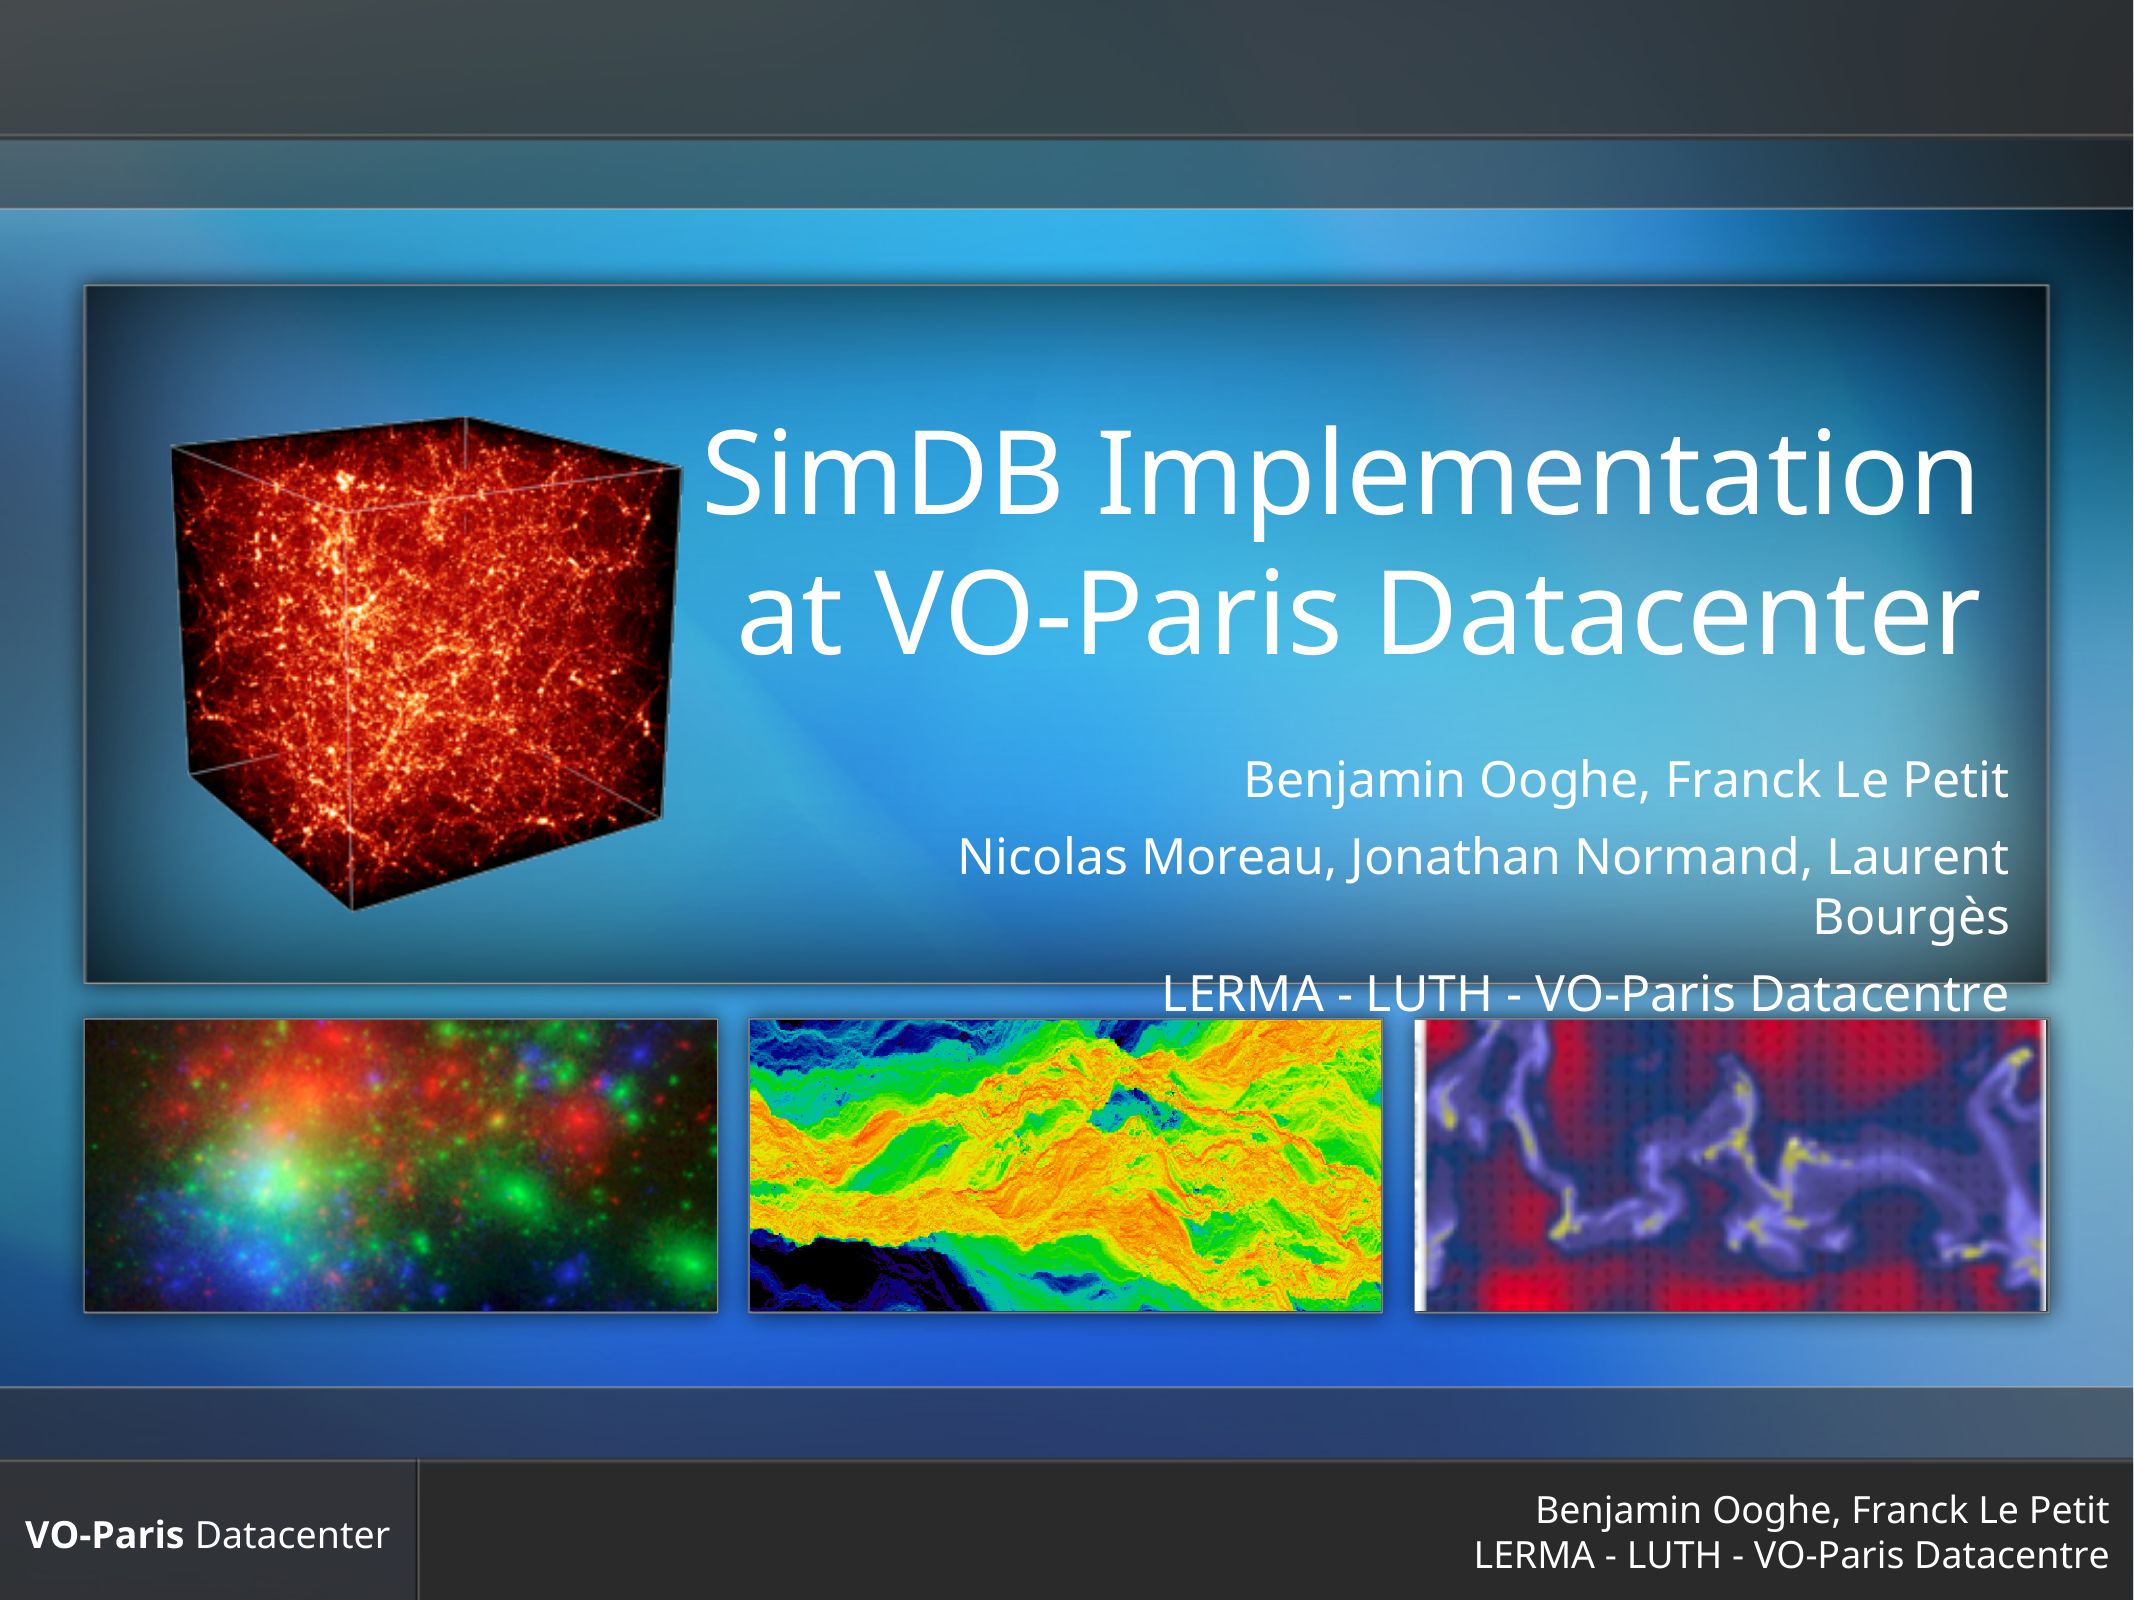

# SimDB Implementation at VO-Paris Datacenter
Benjamin Ooghe, Franck Le Petit
Nicolas Moreau, Jonathan Normand, Laurent Bourgès
LERMA - LUTH - VO-Paris Datacentre
Benjamin Ooghe, Franck Le Petit
LERMA - LUTH - VO-Paris Datacentre
VO-Paris Datacenter